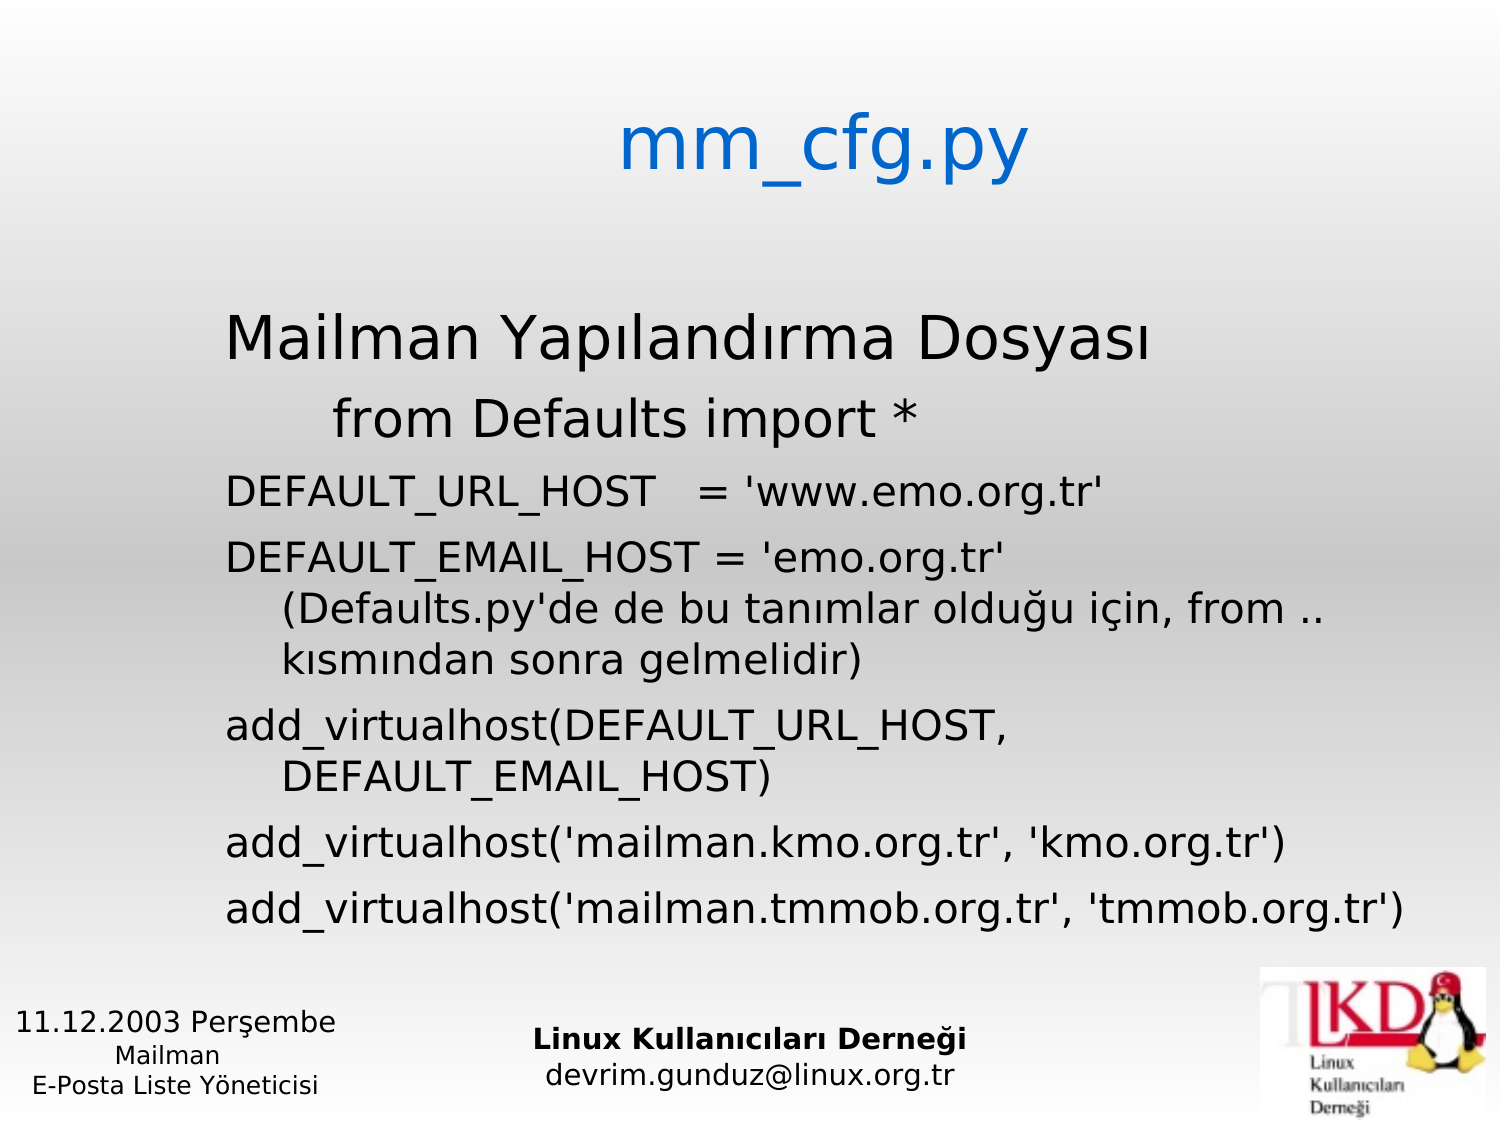

# mm_cfg.py
Mailman Yapılandırma Dosyası
 from Defaults import *
DEFAULT_URL_HOST = 'www.emo.org.tr'
DEFAULT_EMAIL_HOST = 'emo.org.tr'
(Defaults.py'de de bu tanımlar olduğu için, from .. kısmından sonra gelmelidir)
add_virtualhost(DEFAULT_URL_HOST, DEFAULT_EMAIL_HOST)
add_virtualhost('mailman.kmo.org.tr', 'kmo.org.tr')
add_virtualhost('mailman.tmmob.org.tr', 'tmmob.org.tr')